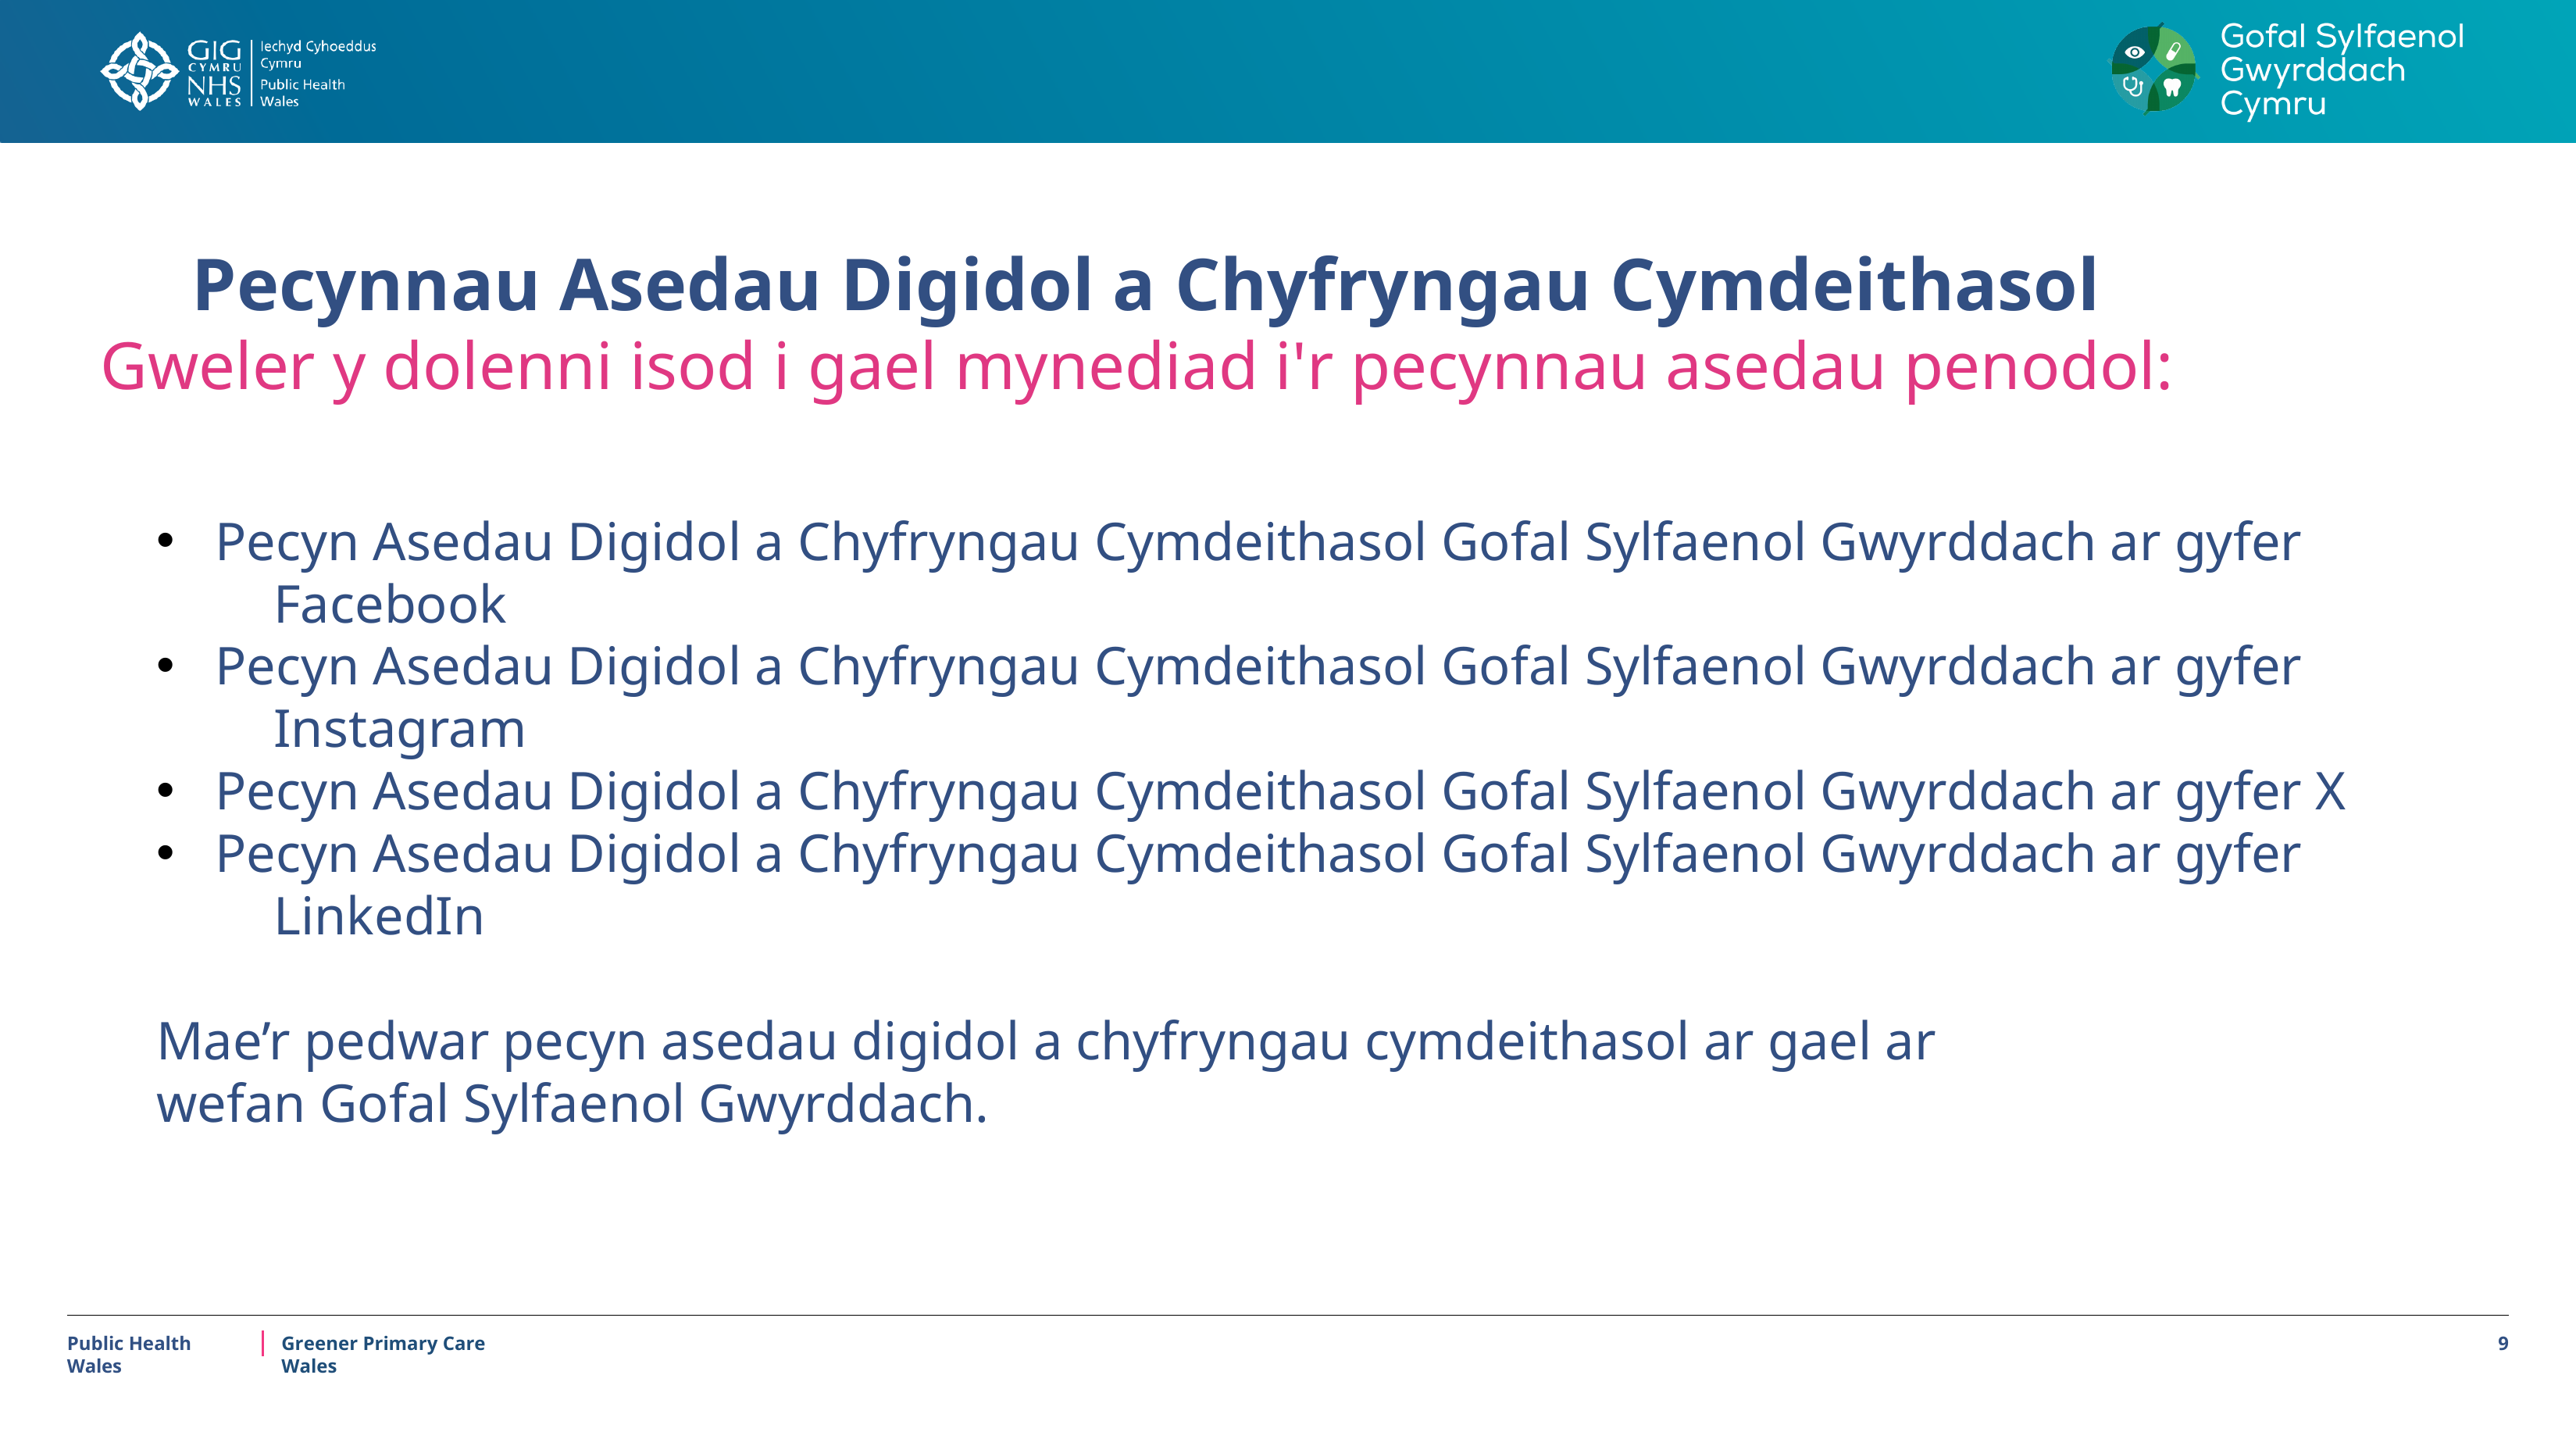

# Pecynnau Asedau Digidol a Chyfryngau Cymdeithasol Gweler y dolenni isod i gael mynediad i'r pecynnau asedau penodol:
Pecyn Asedau Digidol a Chyfryngau Cymdeithasol Gofal Sylfaenol Gwyrddach ar gyfer Facebook
Pecyn Asedau Digidol a Chyfryngau Cymdeithasol Gofal Sylfaenol Gwyrddach ar gyfer Instagram
Pecyn Asedau Digidol a Chyfryngau Cymdeithasol Gofal Sylfaenol Gwyrddach ar gyfer X
Pecyn Asedau Digidol a Chyfryngau Cymdeithasol Gofal Sylfaenol Gwyrddach ar gyfer LinkedIn
Mae’r pedwar pecyn asedau digidol a chyfryngau cymdeithasol ar gael ar wefan Gofal Sylfaenol Gwyrddach.
Public Health Wales
Greener Primary Care Wales